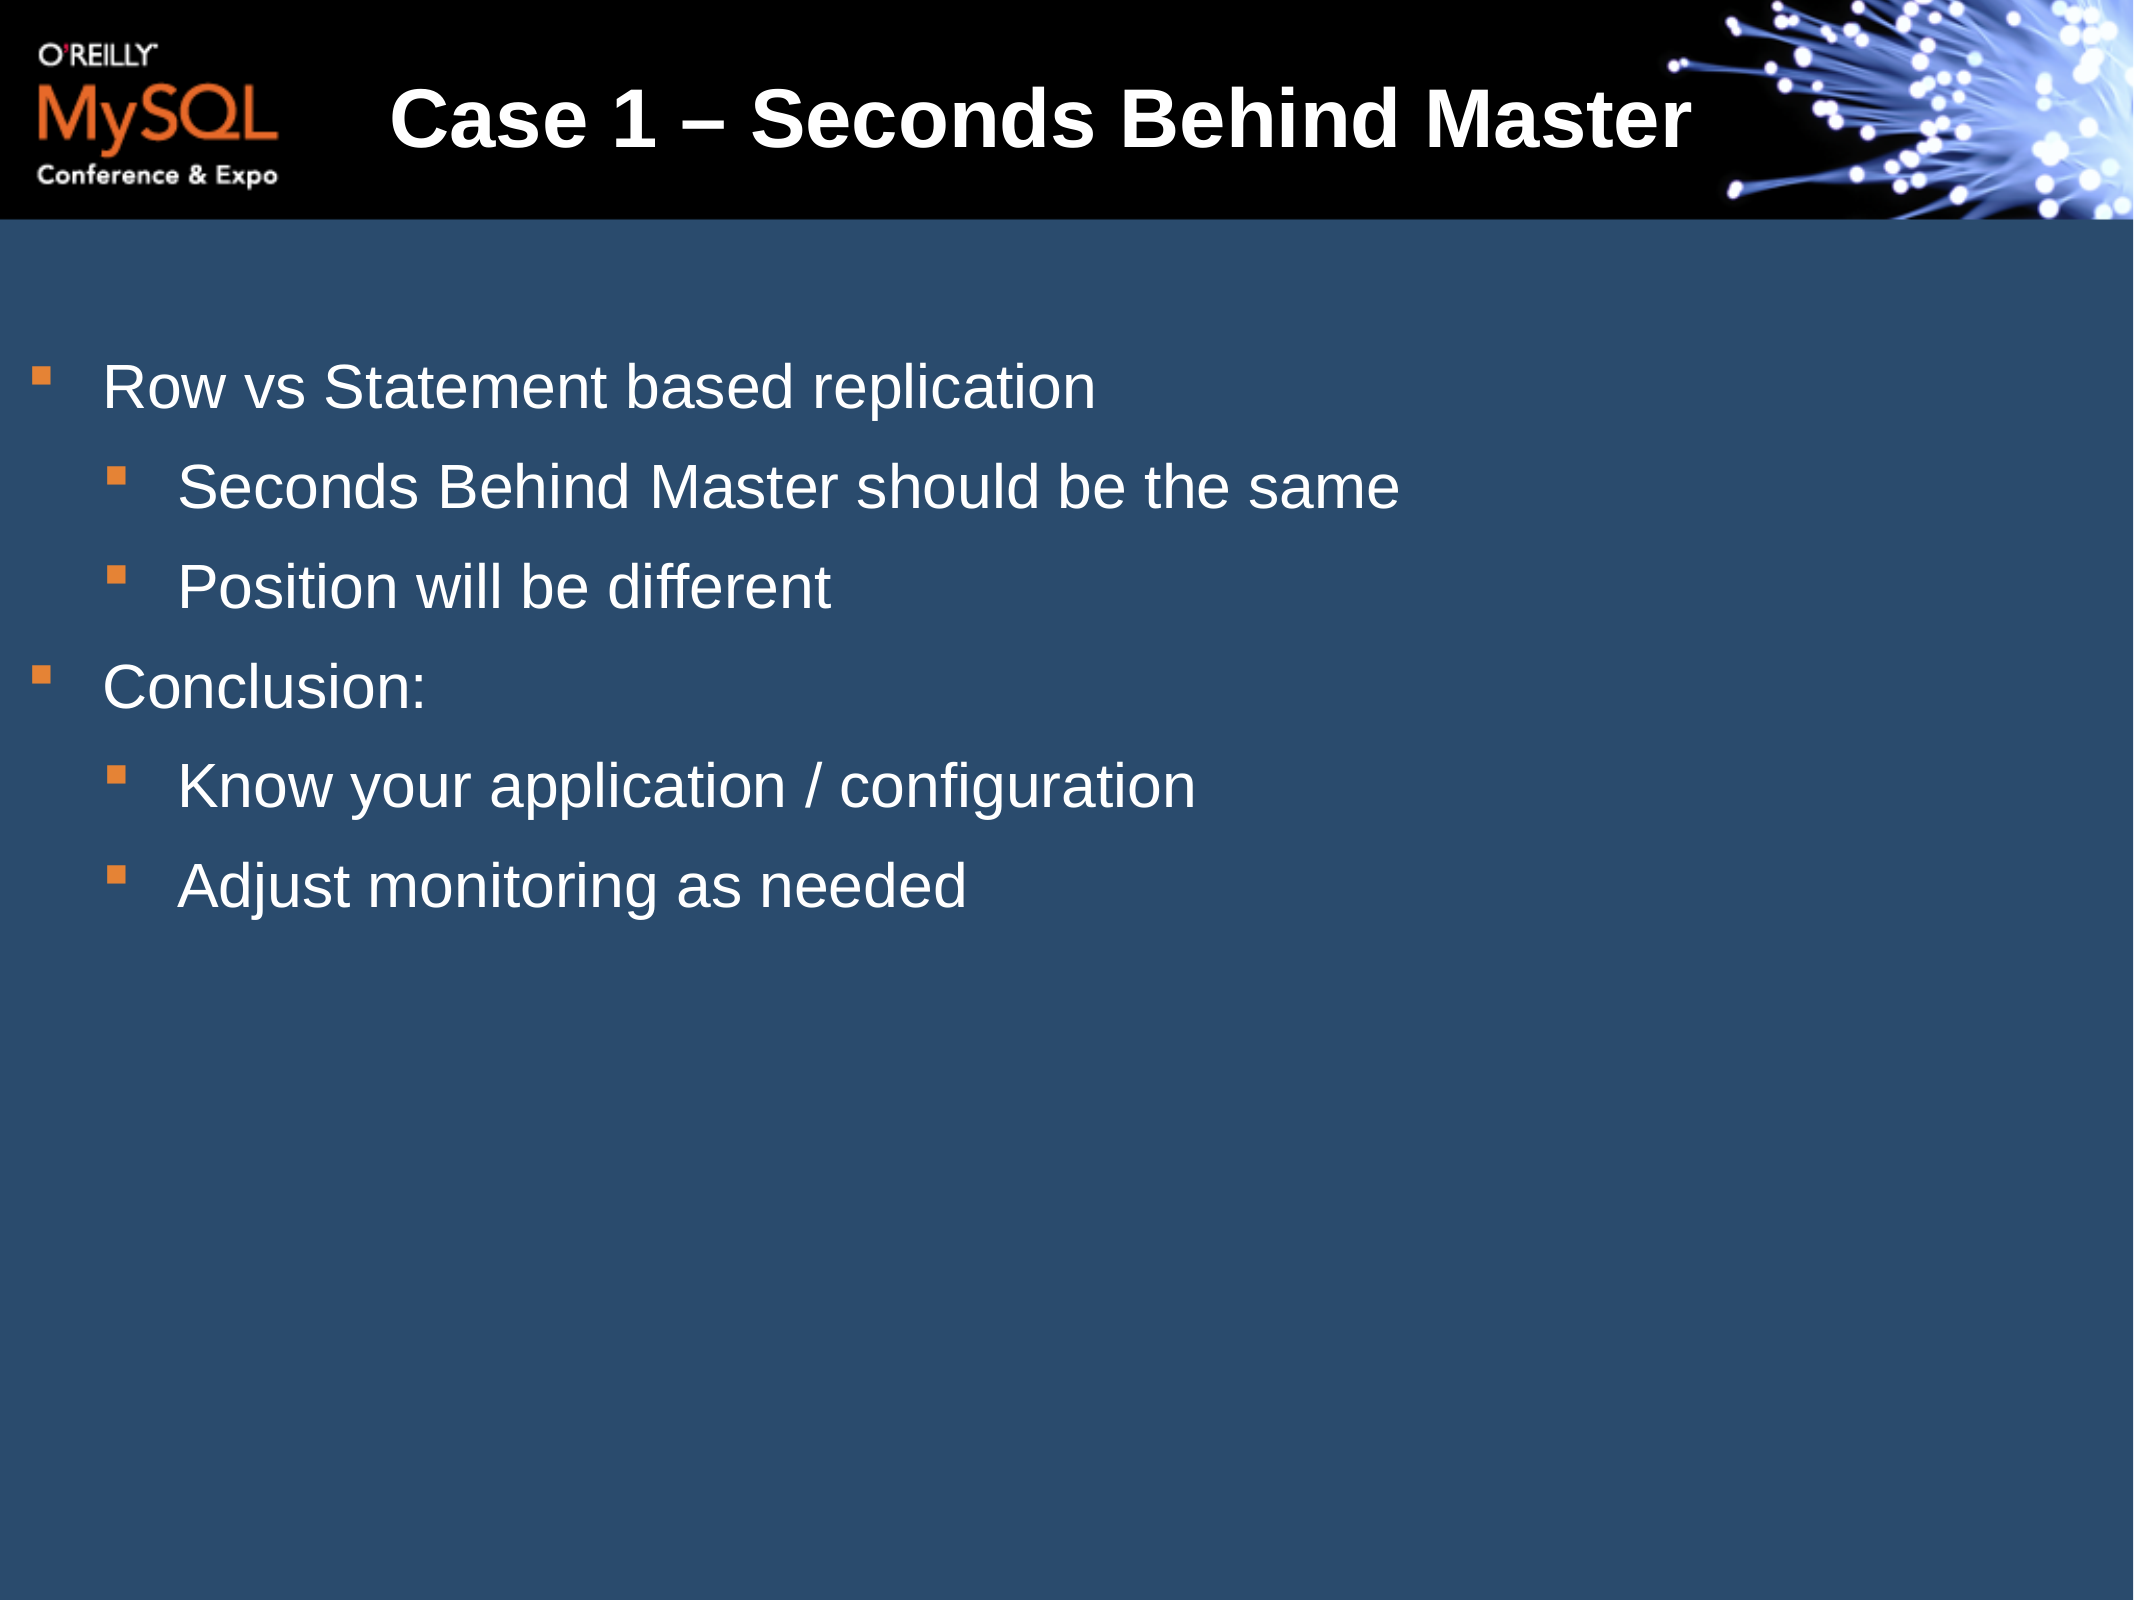

# Case 1 – Seconds Behind Master
Row vs Statement based replication
Seconds Behind Master should be the same
Position will be different
Conclusion:
Know your application / configuration
Adjust monitoring as needed